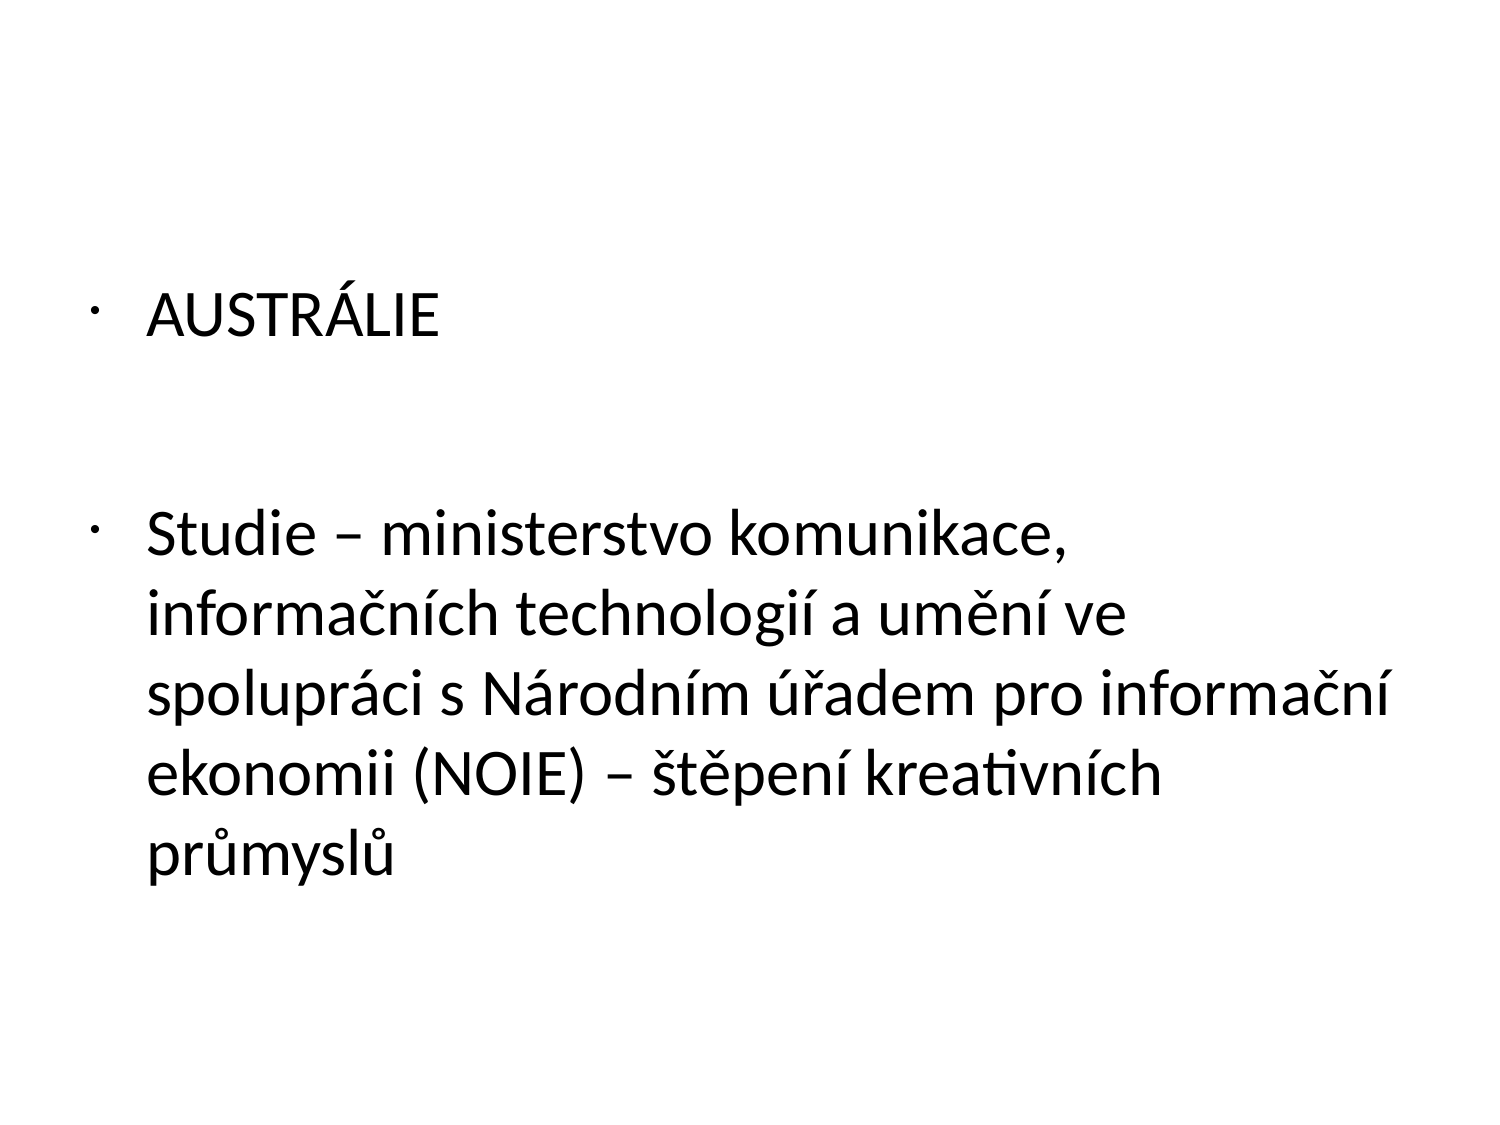

#
AUSTRÁLIE
Studie – ministerstvo komunikace, informačních technologií a umění ve spolupráci s Národním úřadem pro informační ekonomii (NOIE) – štěpení kreativních průmyslů